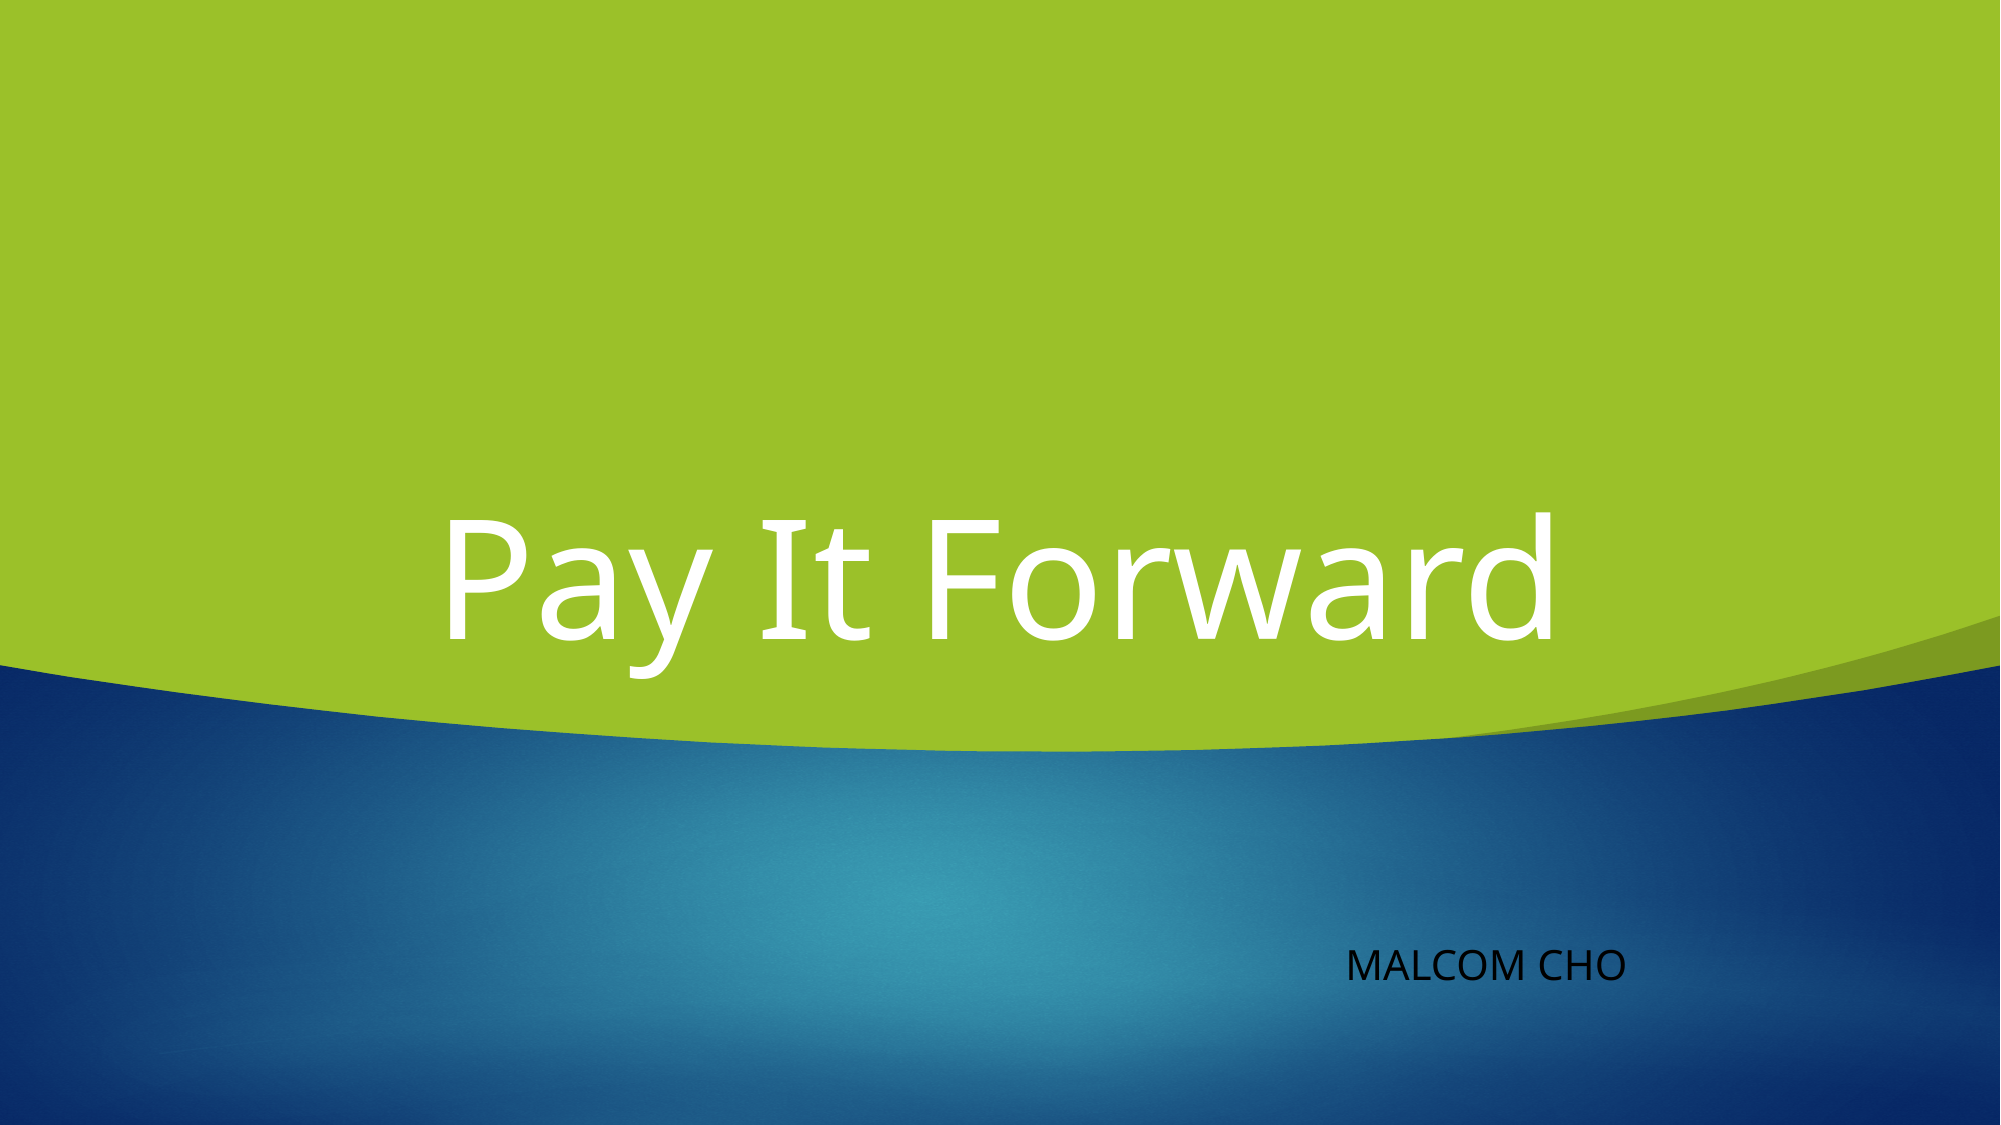

# Pay It Forward
                                                                                                                                           Malcom cho